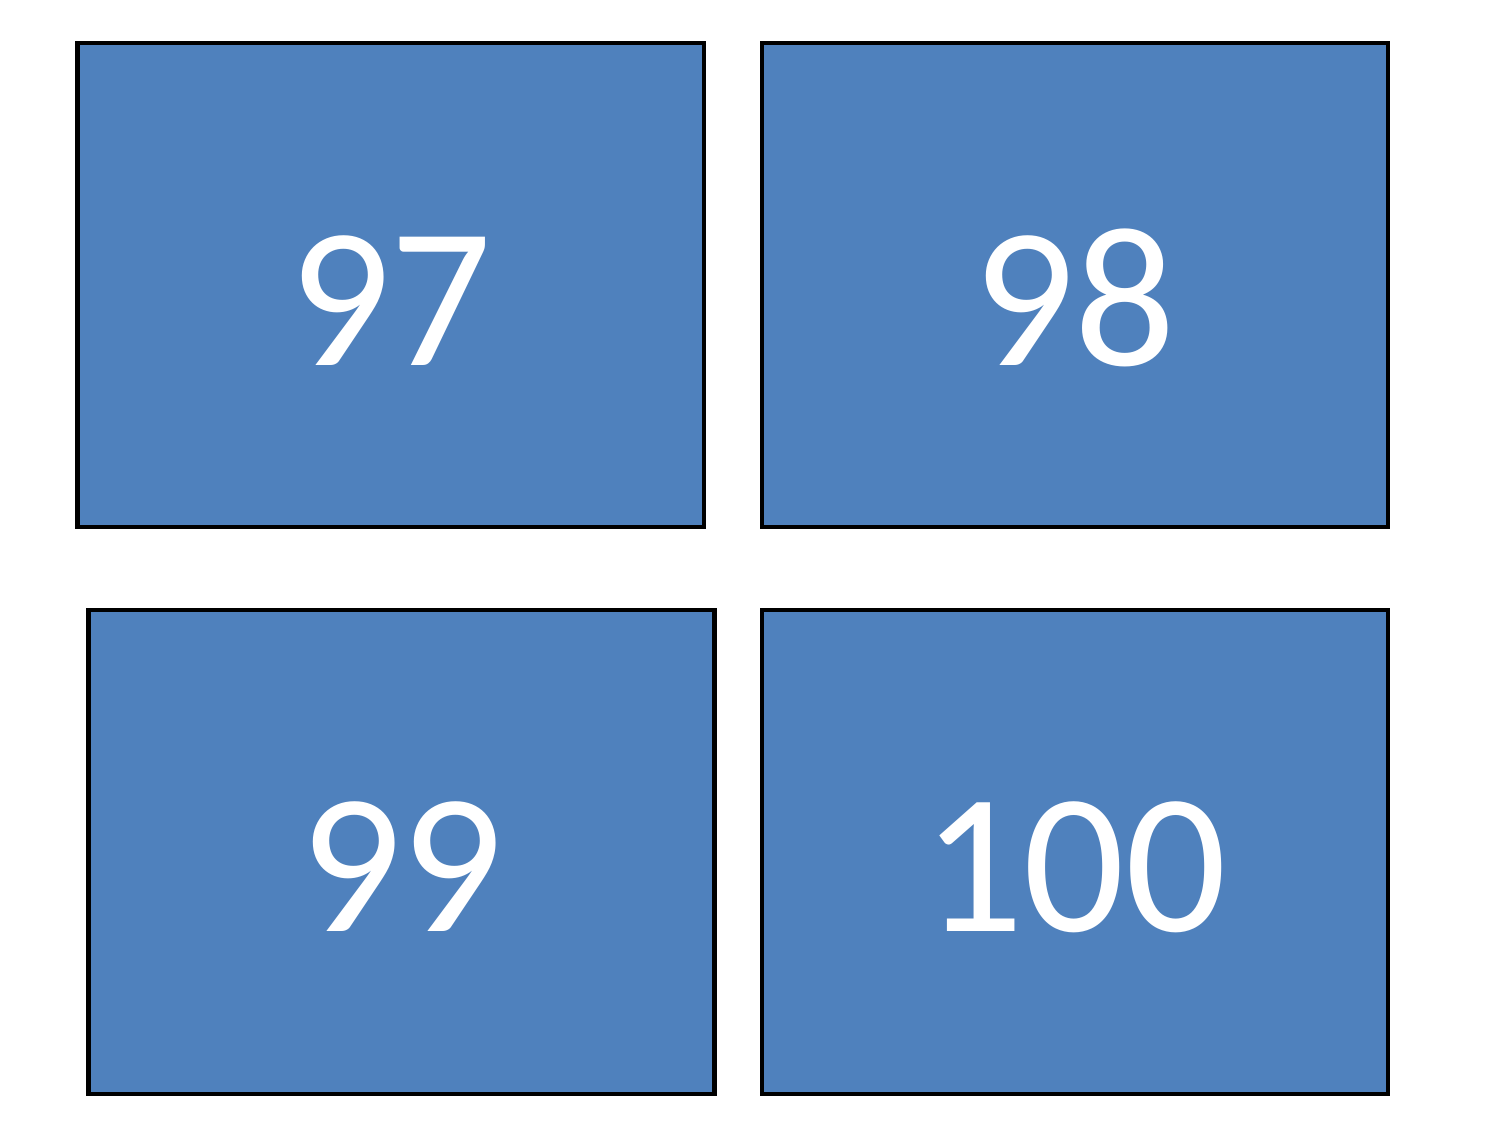

Jaká základní pravidla musíme dodržovat při zacházení s elektrickým zařízením?
97
Nakresli alespoň 4 značky součástí elektrického obvodu.
98
Z čeho se skládá elektrický obvod?
99
Za jakých podmínek bude elektrickým obvodem procházet elektrický proud?
100